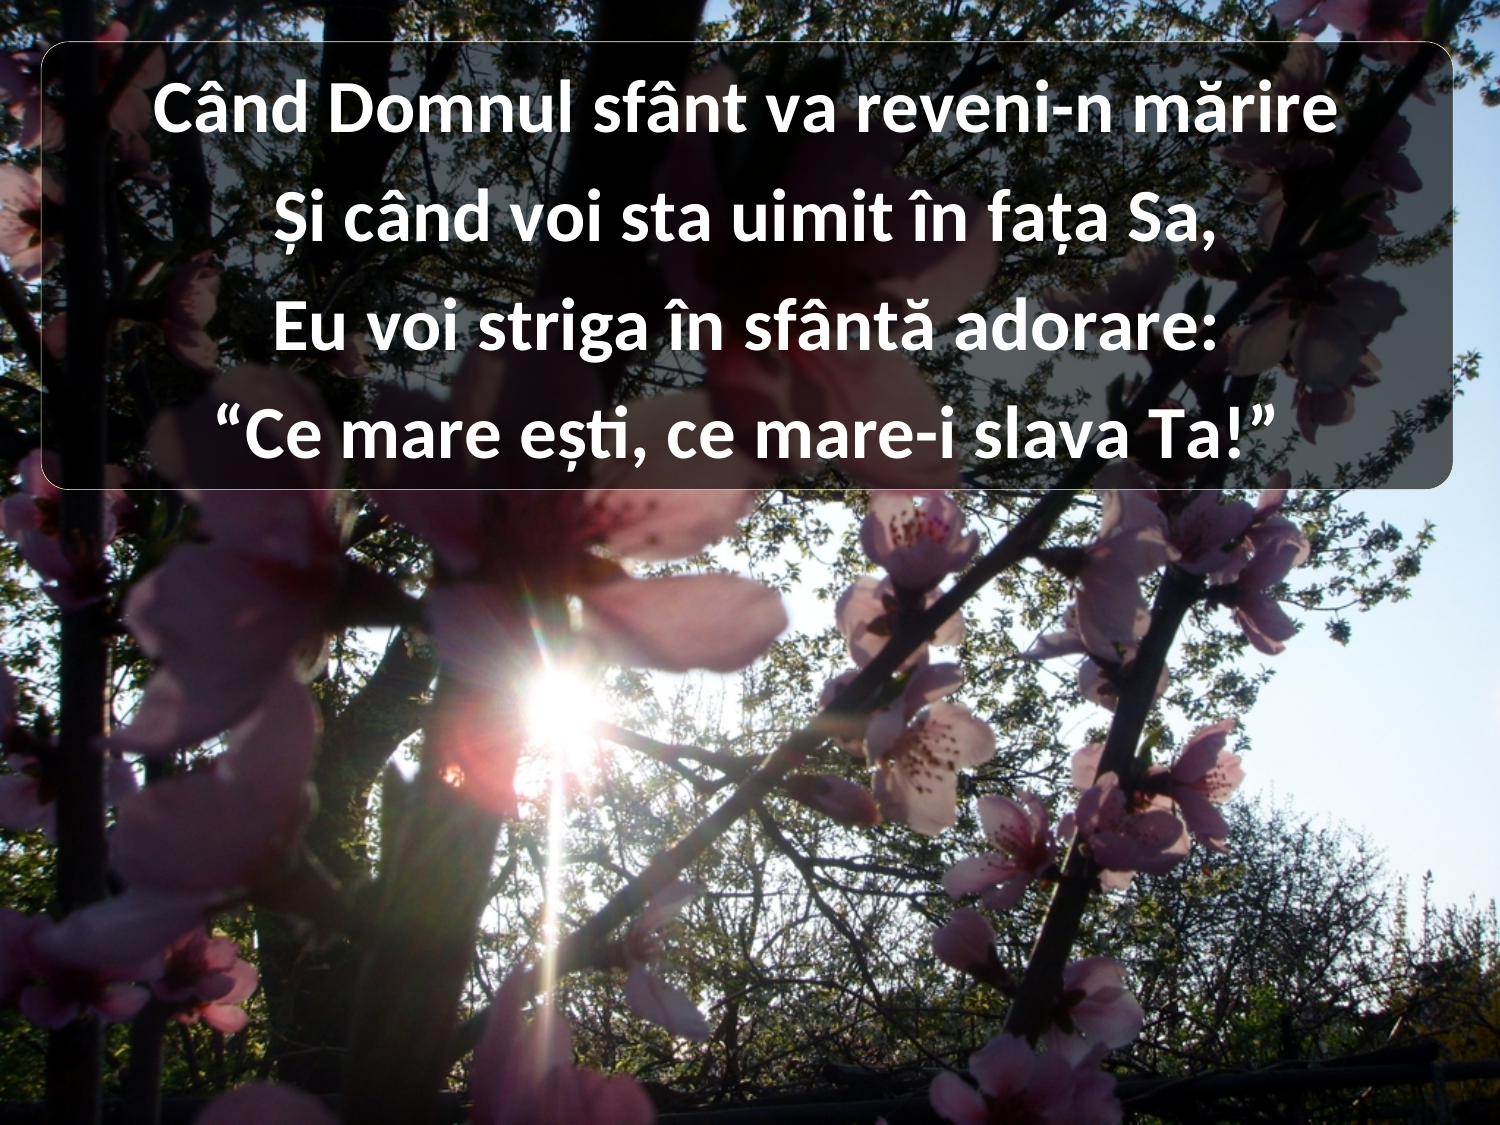

Când Domnul sfânt va reveni-n mărire
Şi când voi sta uimit în faţa Sa,
Eu voi striga în sfântă adorare:
“Ce mare eşti, ce mare-i slava Ta!”
#